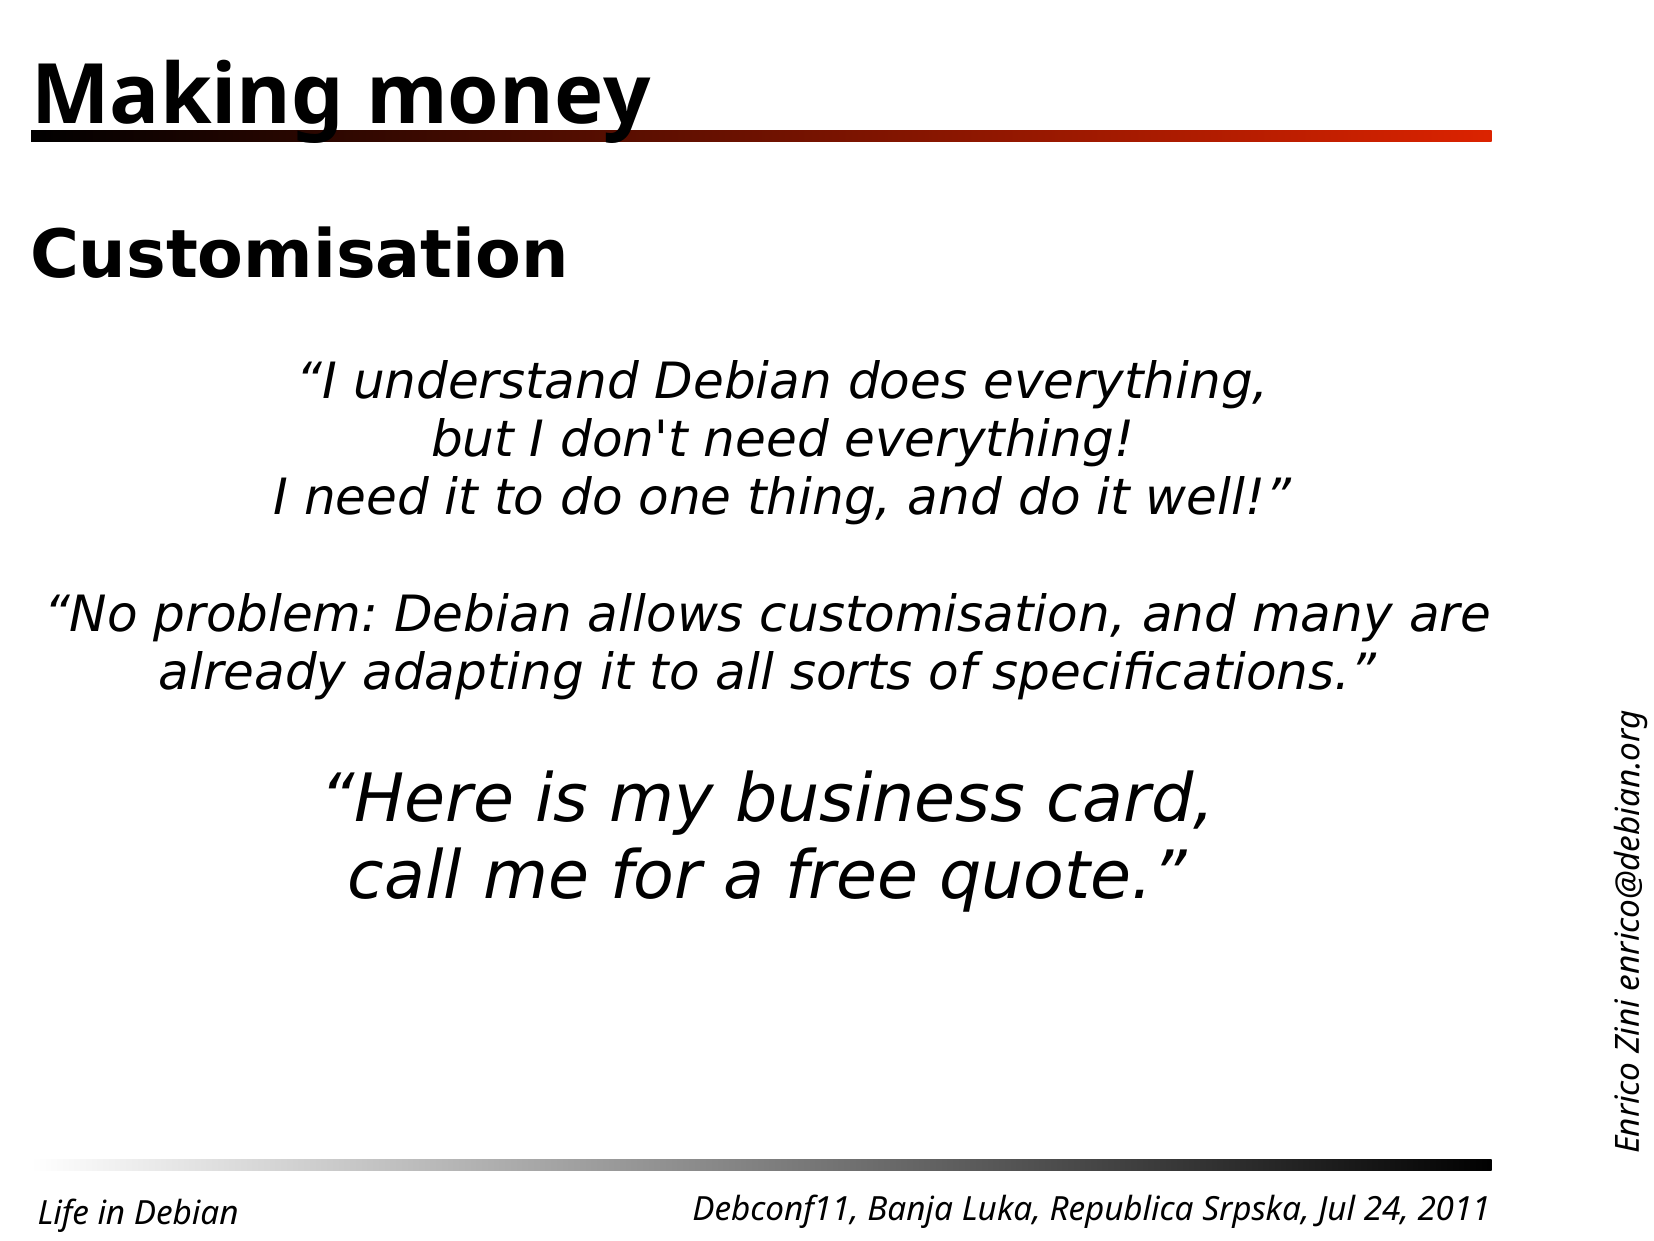

Making money
Customisation
“I understand Debian does everything,
but I don't need everything!
I need it to do one thing, and do it well!”
“No problem: Debian allows customisation, and many are already adapting it to all sorts of specifications.”
“Here is my business card,
call me for a free quote.”